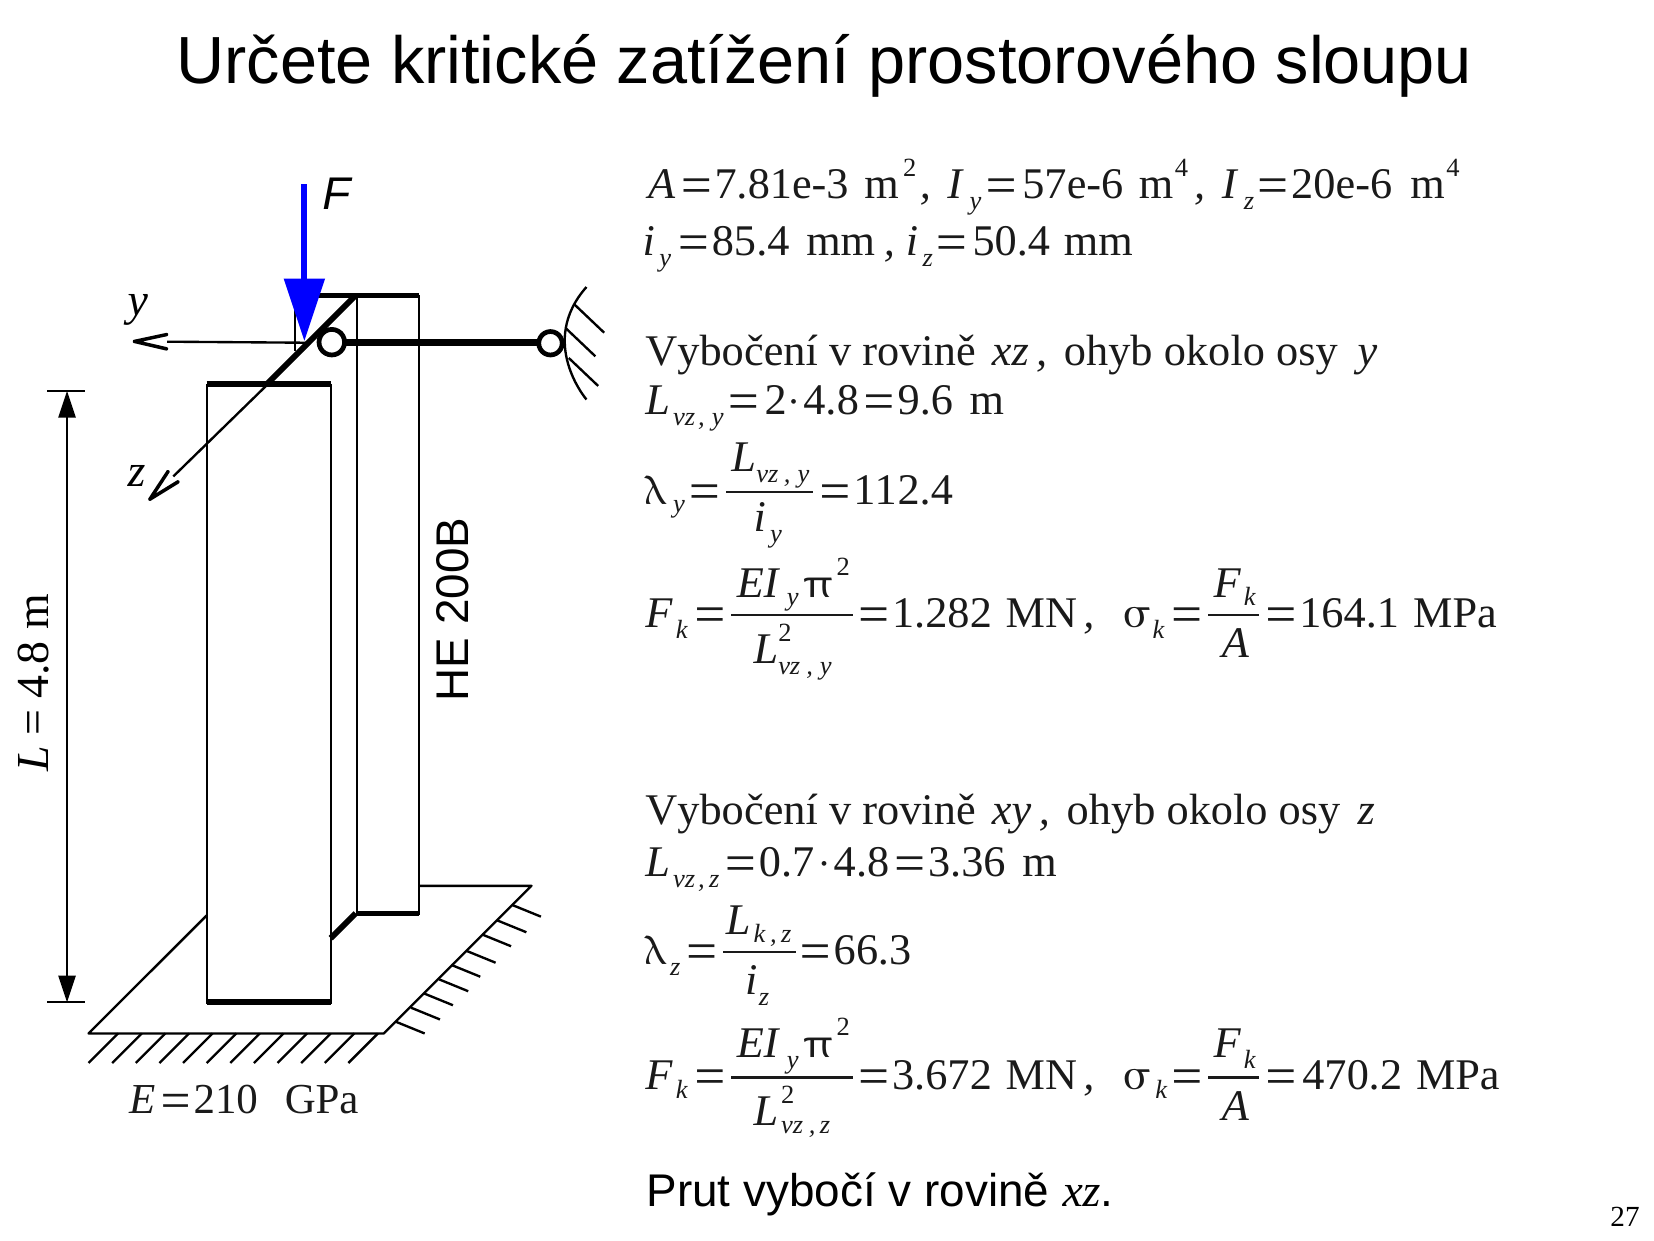

# Určete kritické zatížení prostorového sloupu
F
y
z
HE 200B
L = 4.8 m
Prut vybočí v rovině xz.
27